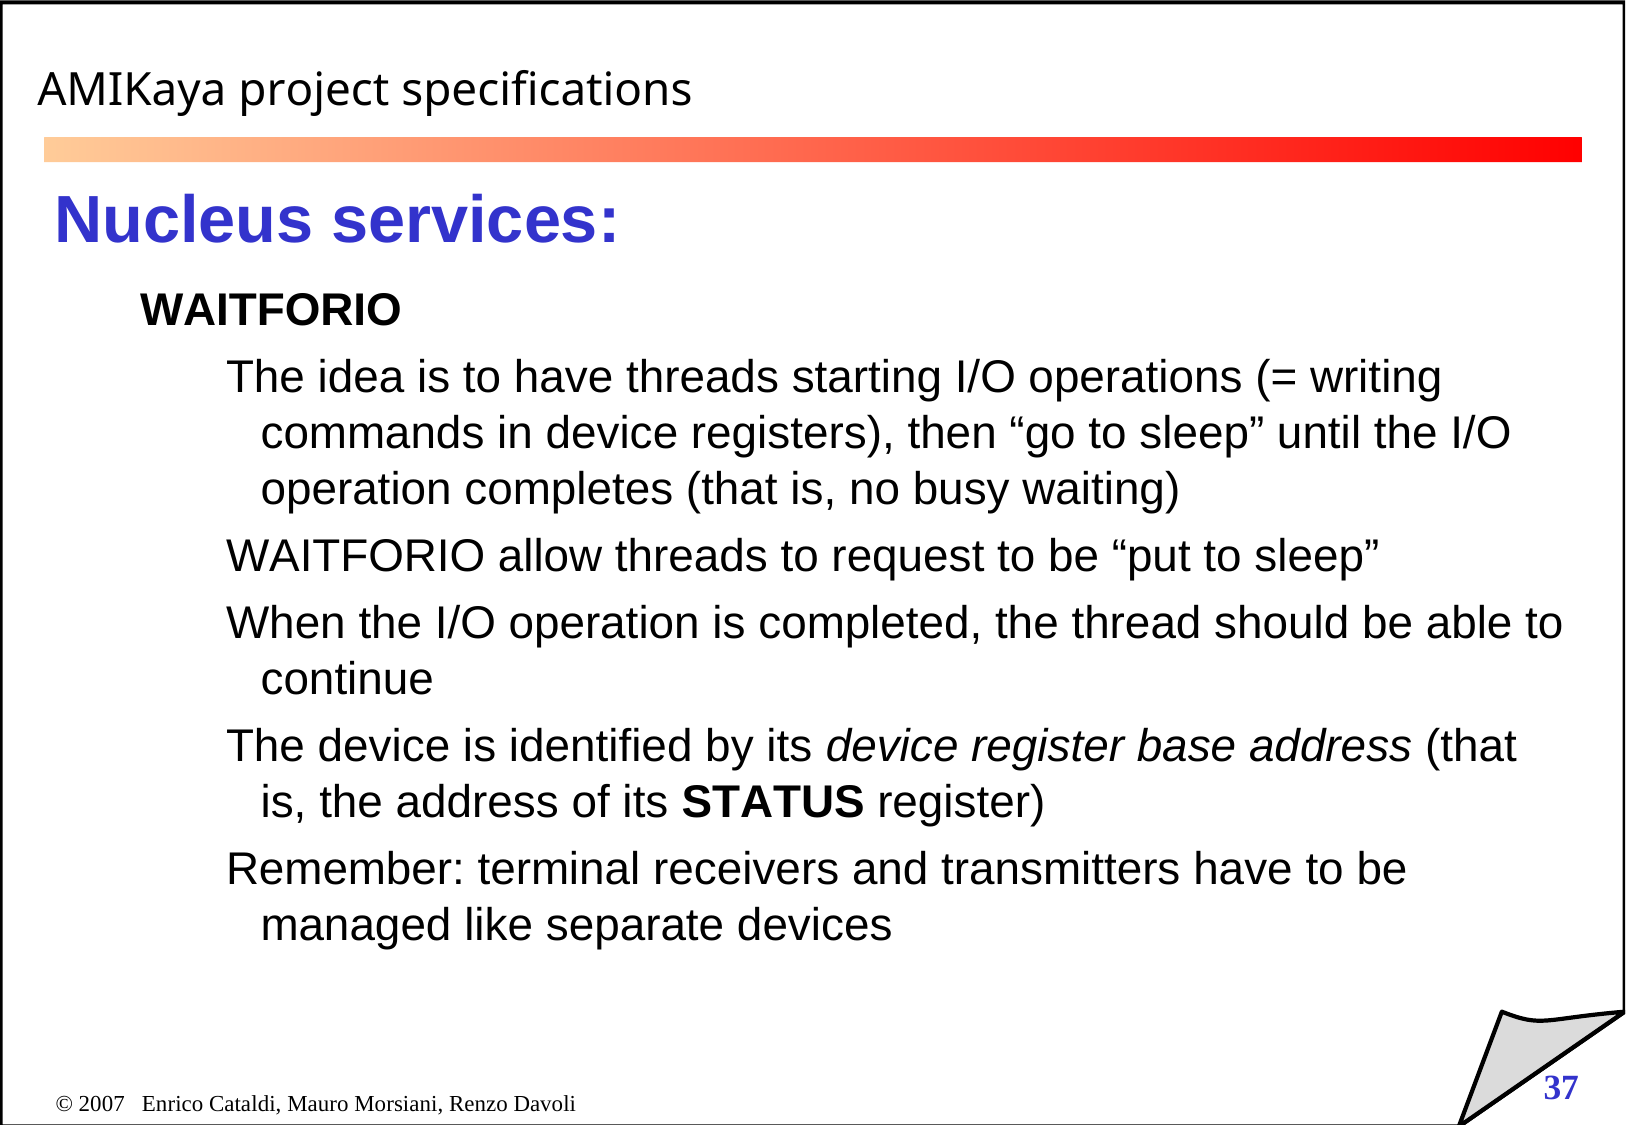

# AMIKaya project specifications
Nucleus services:
WAITFORIO
The idea is to have threads starting I/O operations (= writing commands in device registers), then “go to sleep” until the I/O operation completes (that is, no busy waiting)
WAITFORIO allow threads to request to be “put to sleep”
When the I/O operation is completed, the thread should be able to continue
The device is identified by its device register base address (that is, the address of its STATUS register)
Remember: terminal receivers and transmitters have to be managed like separate devices